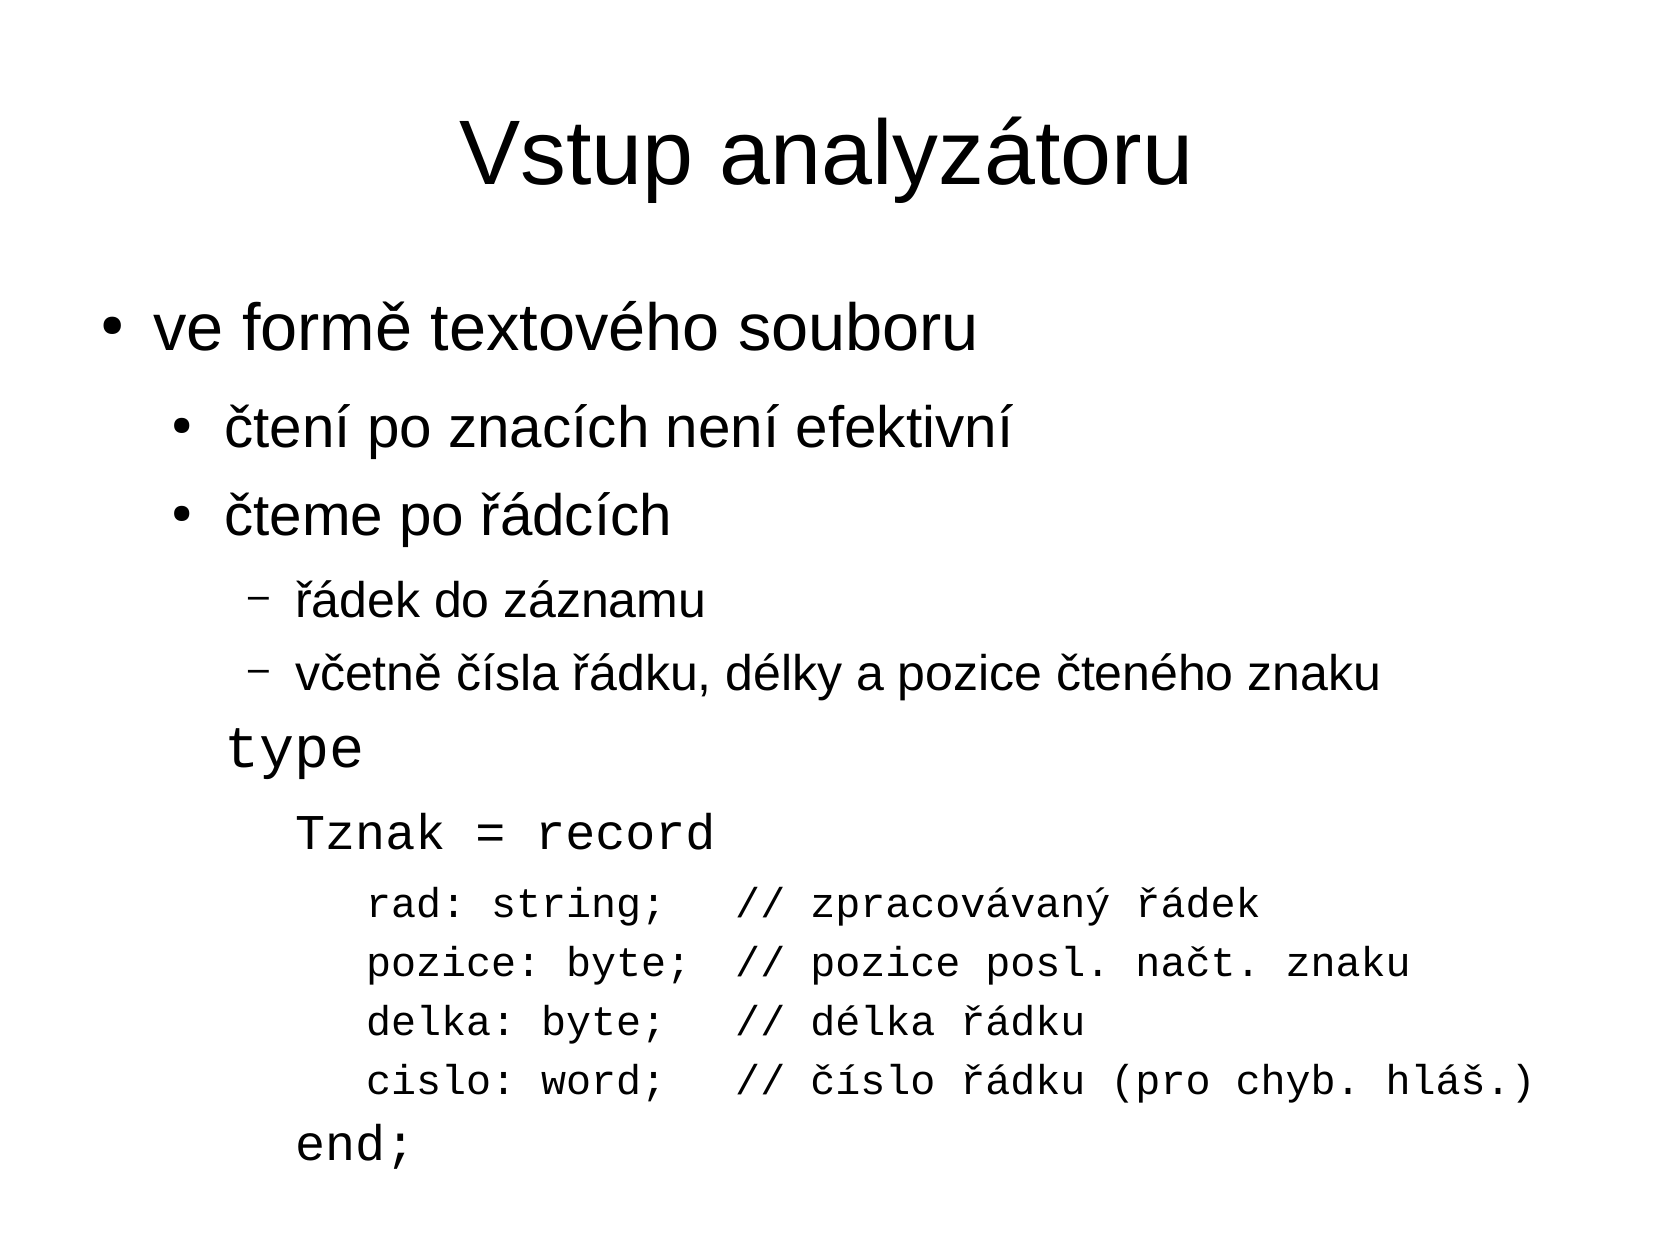

# Vstup analyzátoru
ve formě textového souboru
čtení po znacích není efektivní
čteme po řádcích
řádek do záznamu
včetně čísla řádku, délky a pozice čteného znaku
type
Tznak = record
rad: string;	// zpracovávaný řádek
pozice: byte;	// pozice posl. načt. znaku
delka: byte;	// délka řádku
cislo: word;	// číslo řádku (pro chyb. hláš.)
end;